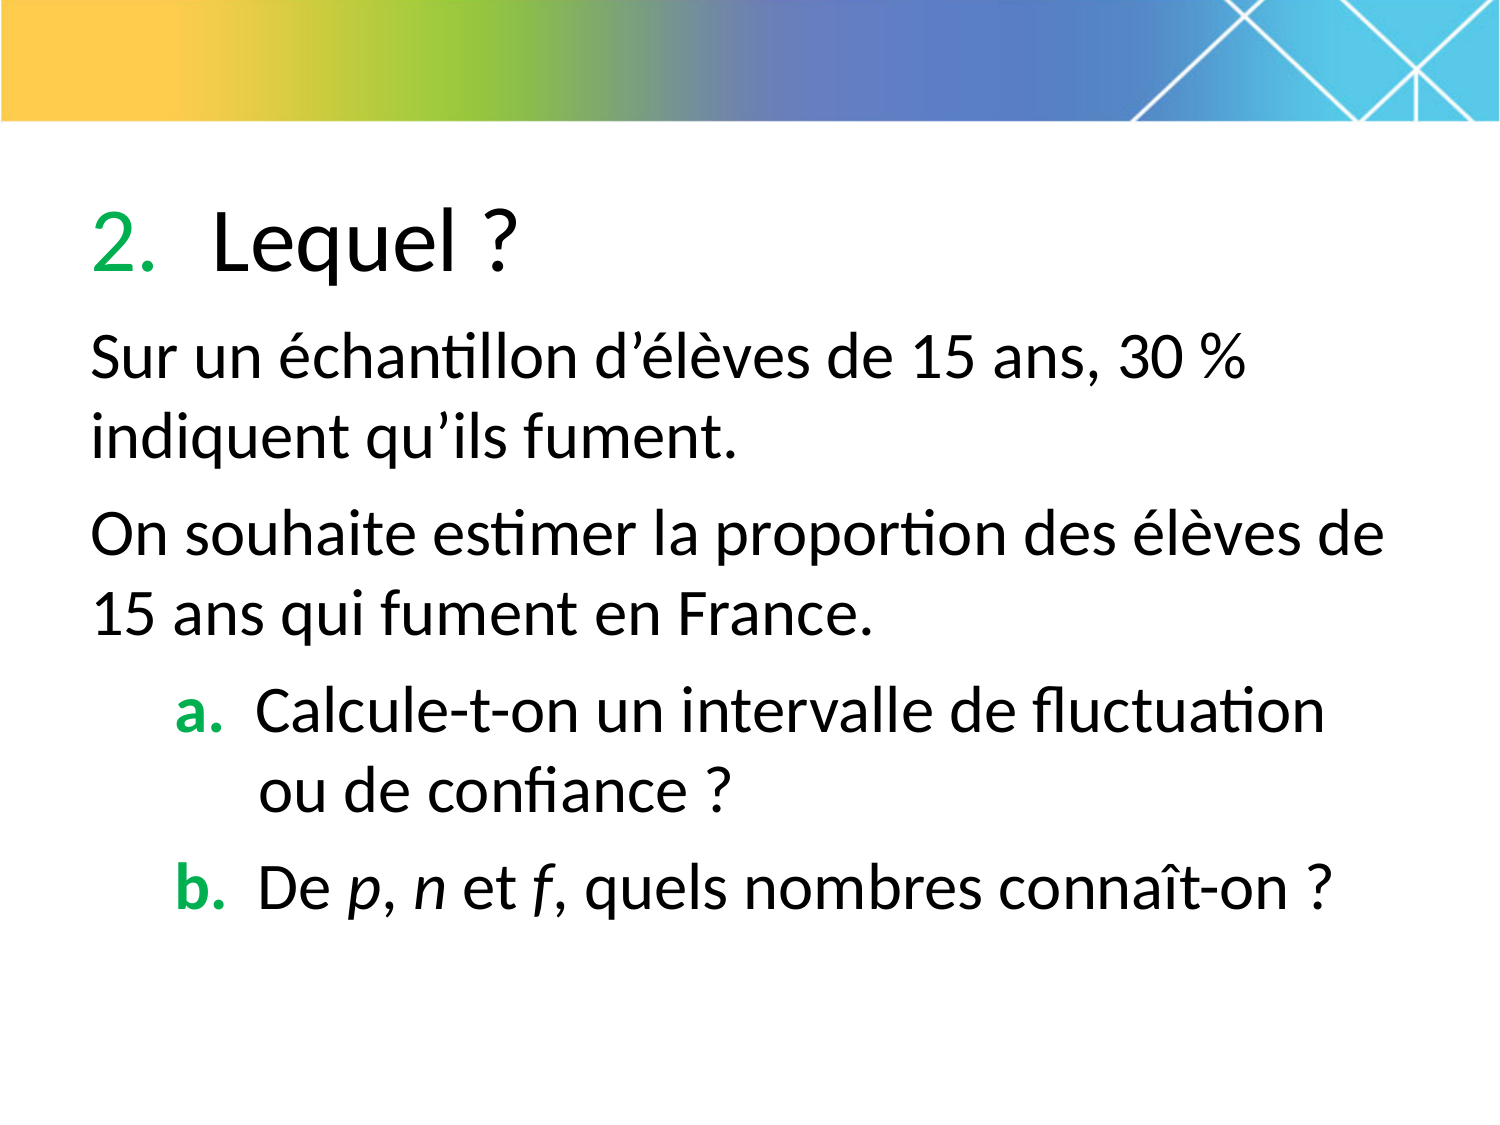

# Lequel ?
Sur un échantillon d’élèves de 15 ans, 30 % indiquent qu’ils fument.
On souhaite estimer la proportion des élèves de 15 ans qui fument en France.
a. Calcule-t-on un intervalle de fluctuation ou de confiance ?
b. De p, n et f, quels nombres connaît-on ?